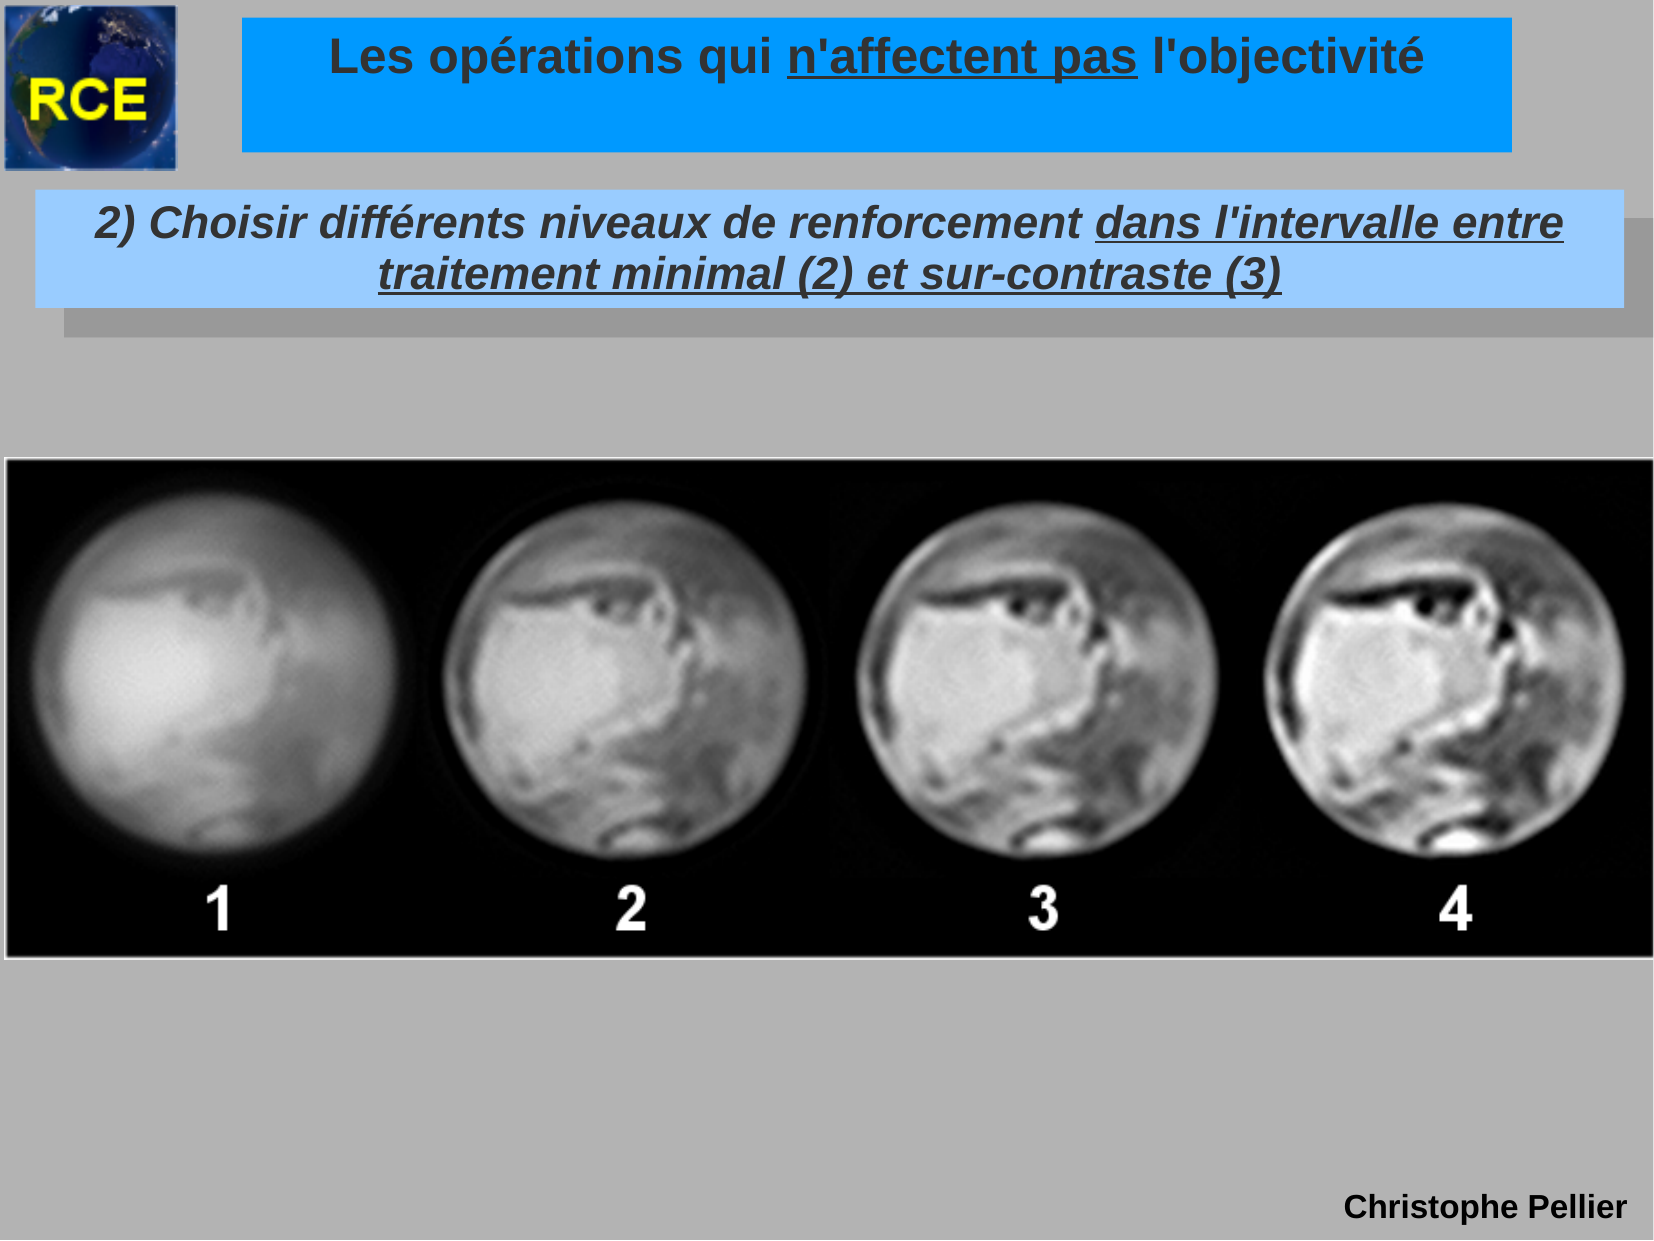

Les opérations qui n'affectent pas l'objectivité
2) Choisir différents niveaux de renforcement dans l'intervalle entre traitement minimal (2) et sur-contraste (3)
Christophe Pellier